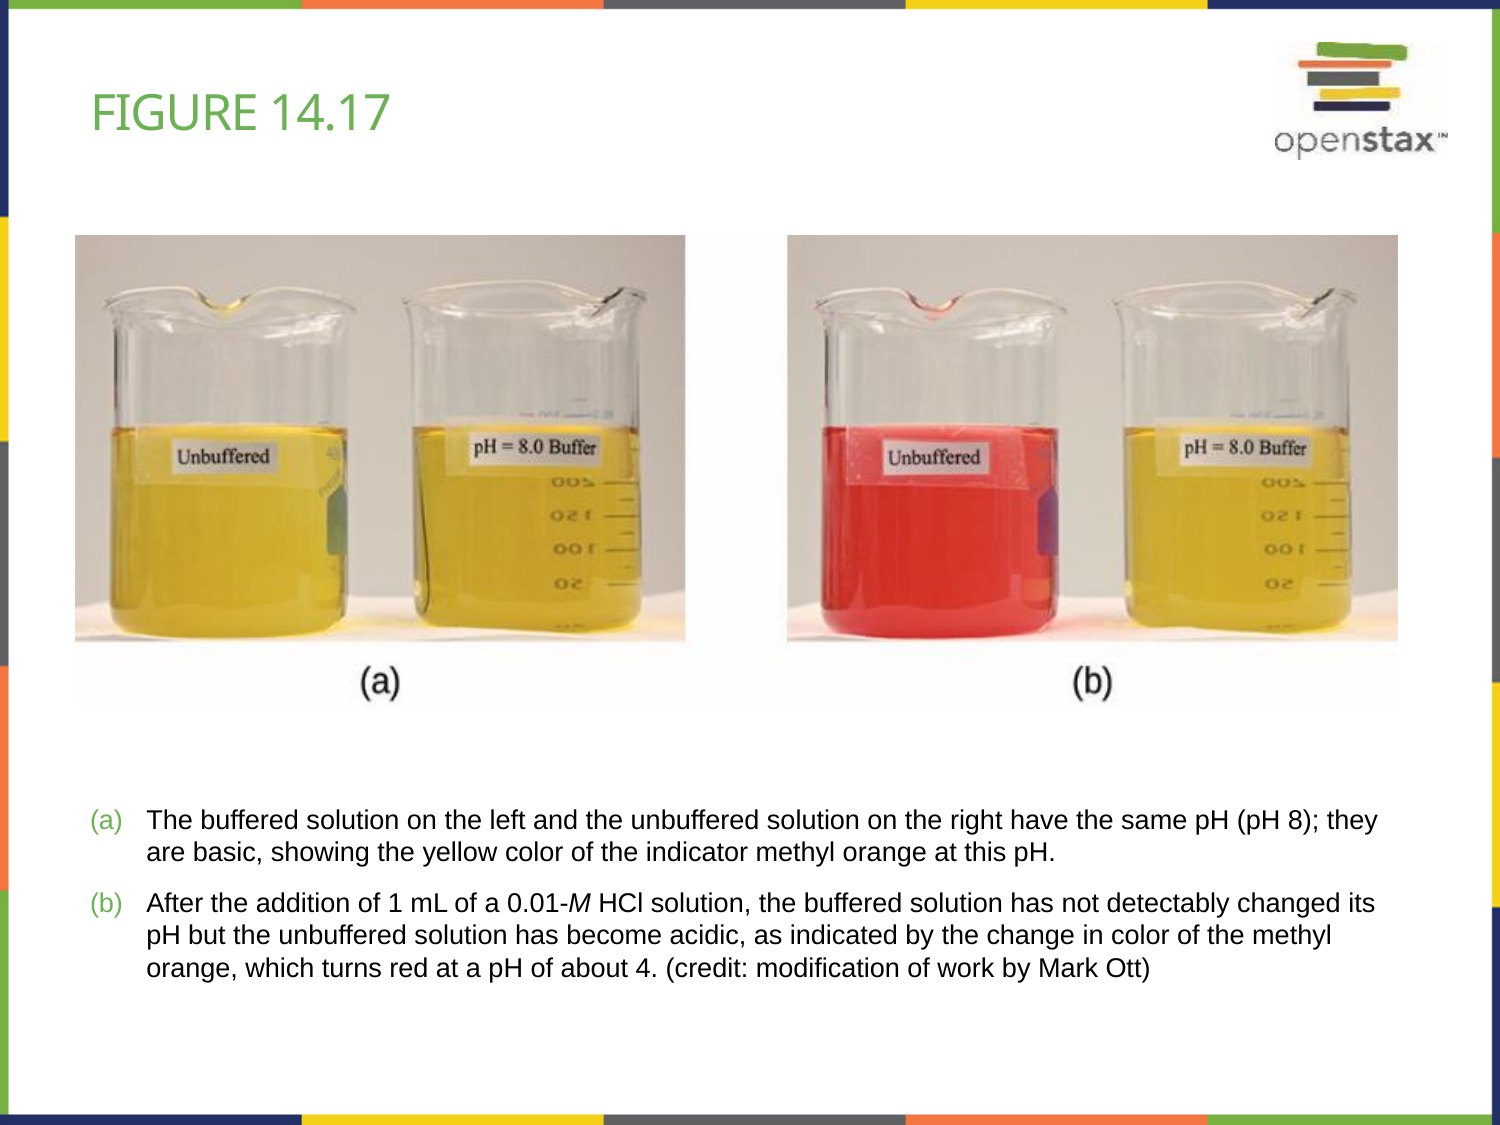

# Figure 14.17
The buffered solution on the left and the unbuffered solution on the right have the same pH (pH 8); they are basic, showing the yellow color of the indicator methyl orange at this pH.
After the addition of 1 mL of a 0.01-M HCl solution, the buffered solution has not detectably changed its pH but the unbuffered solution has become acidic, as indicated by the change in color of the methyl orange, which turns red at a pH of about 4. (credit: modification of work by Mark Ott)